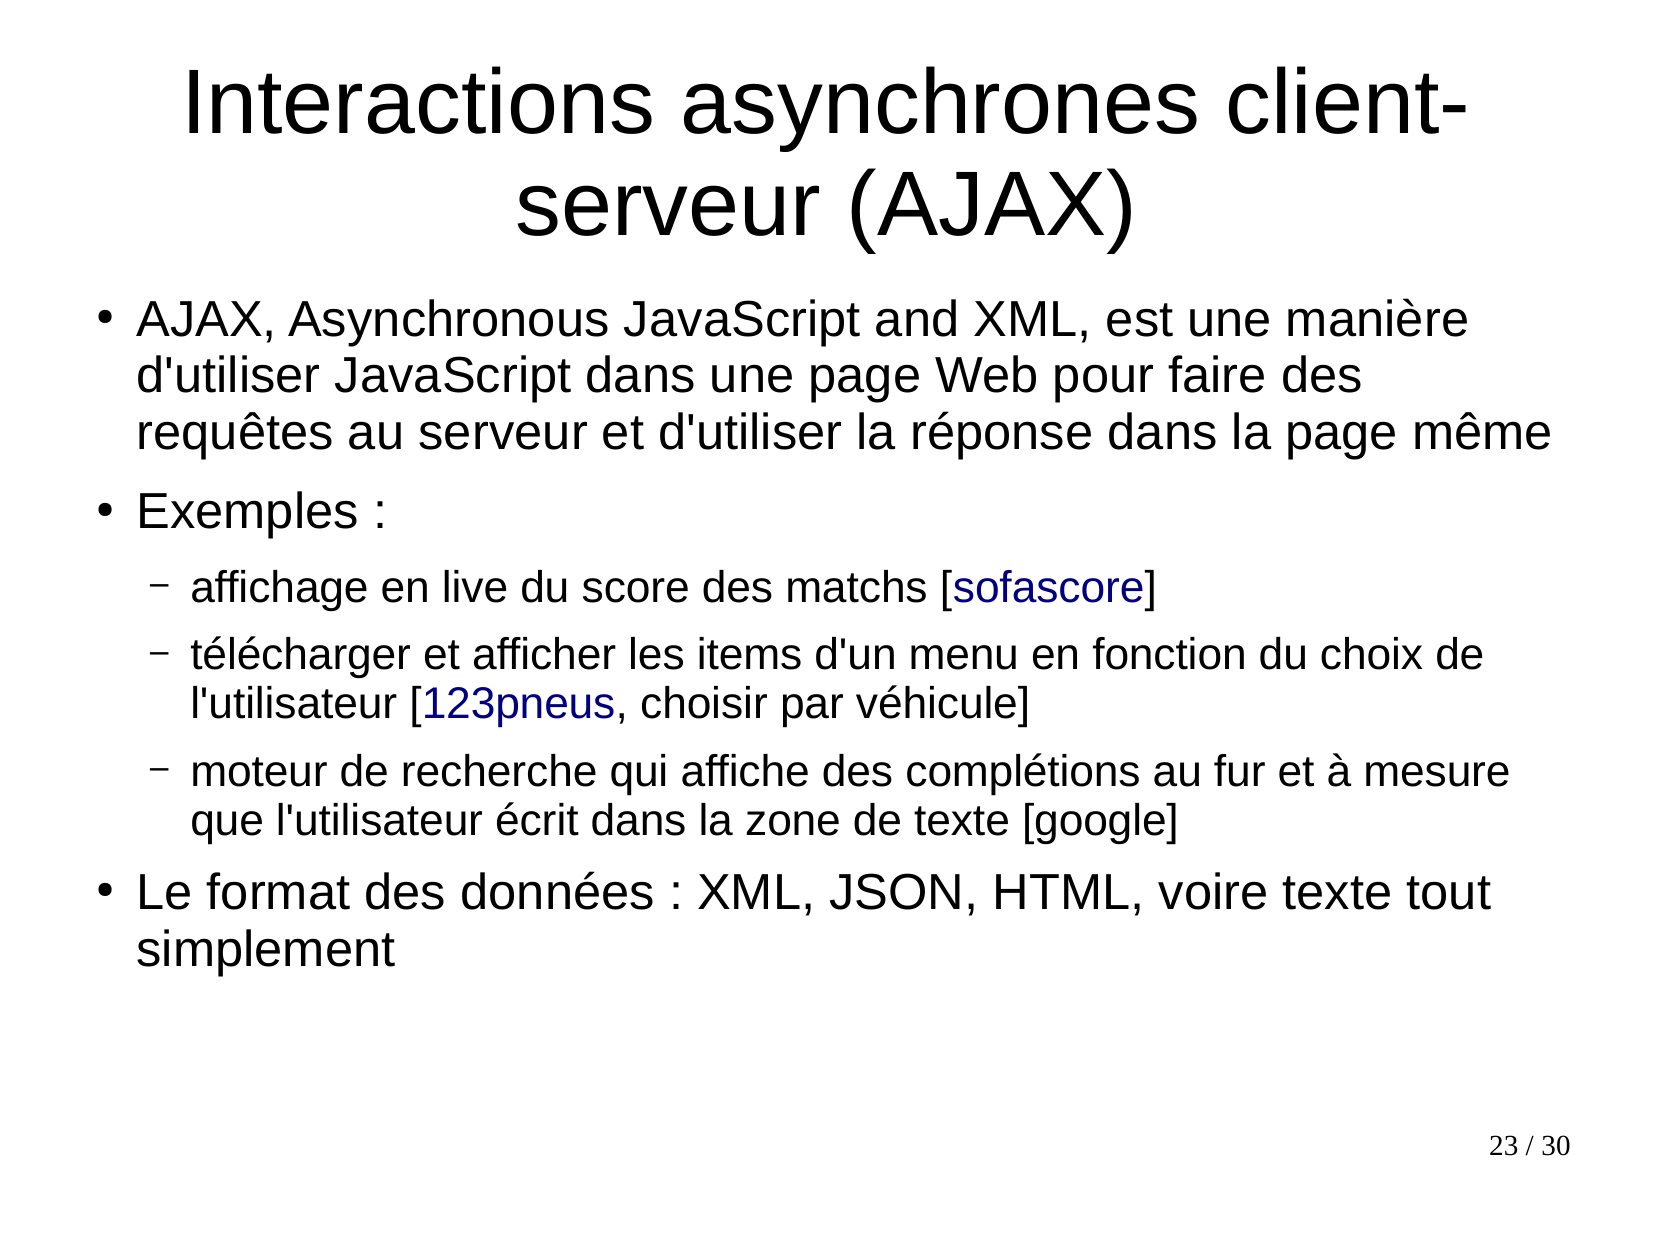

# Interactions asynchrones client-serveur (AJAX)
AJAX, Asynchronous JavaScript and XML, est une manière d'utiliser JavaScript dans une page Web pour faire des requêtes au serveur et d'utiliser la réponse dans la page même
Exemples :
affichage en live du score des matchs [sofascore]
télécharger et afficher les items d'un menu en fonction du choix de l'utilisateur [123pneus, choisir par véhicule]
moteur de recherche qui affiche des complétions au fur et à mesure que l'utilisateur écrit dans la zone de texte [google]
Le format des données : XML, JSON, HTML, voire texte tout simplement
23